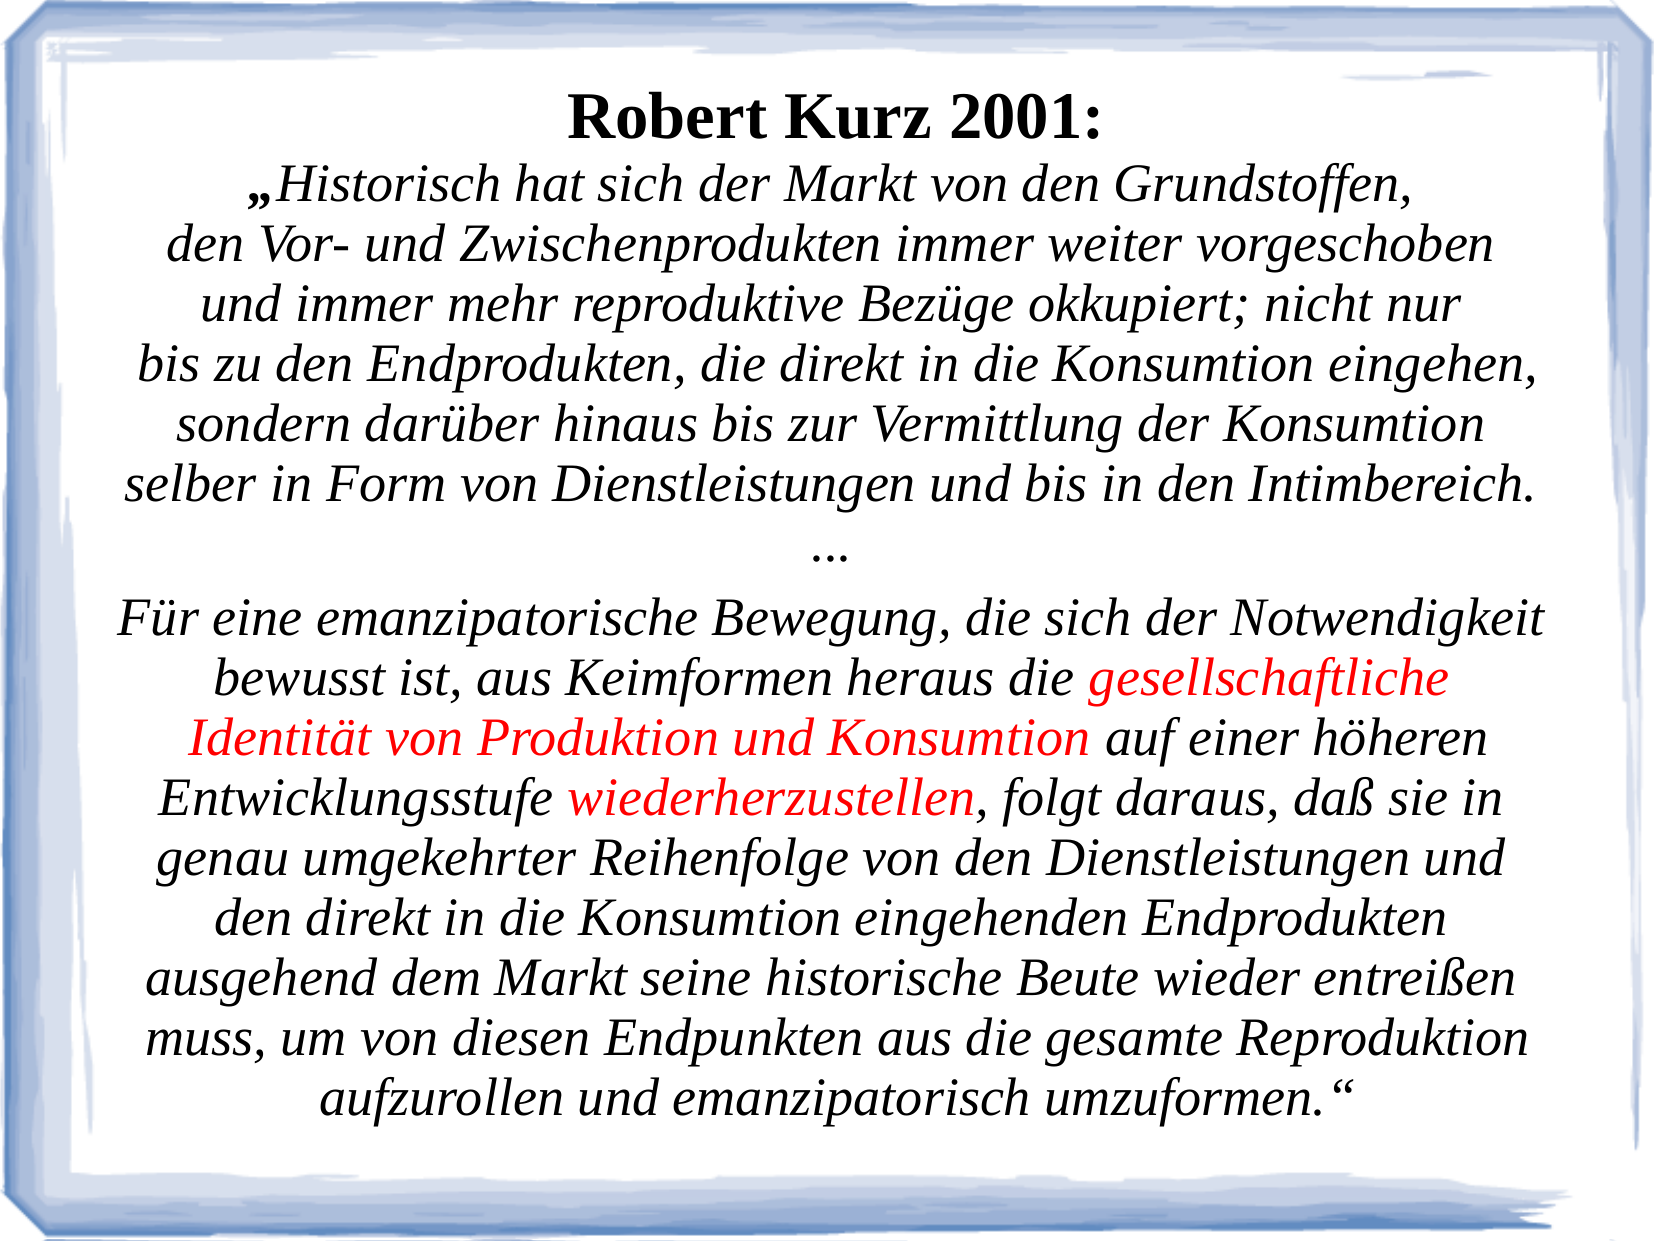

Robert Kurz 2001:
„Historisch hat sich der Markt von den Grundstoffen,
den Vor- und Zwischenprodukten immer weiter vorgeschoben
und immer mehr reproduktive Bezüge okkupiert; nicht nur
bis zu den Endprodukten, die direkt in die Konsumtion eingehen, sondern darüber hinaus bis zur Vermittlung der Konsumtion
selber in Form von Dienstleistungen und bis in den Intimbereich.
...
Für eine emanzipatorische Bewegung, die sich der Notwendigkeit
bewusst ist, aus Keimformen heraus die gesellschaftliche
Identität von Produktion und Konsumtion auf einer höheren Entwicklungsstufe wiederherzustellen, folgt daraus, daß sie in
genau umgekehrter Reihenfolge von den Dienstleistungen und
den direkt in die Konsumtion eingehenden Endprodukten
ausgehend dem Markt seine historische Beute wieder entreißen
muss, um von diesen Endpunkten aus die gesamte Reproduktion aufzurollen und emanzipatorisch umzuformen.“